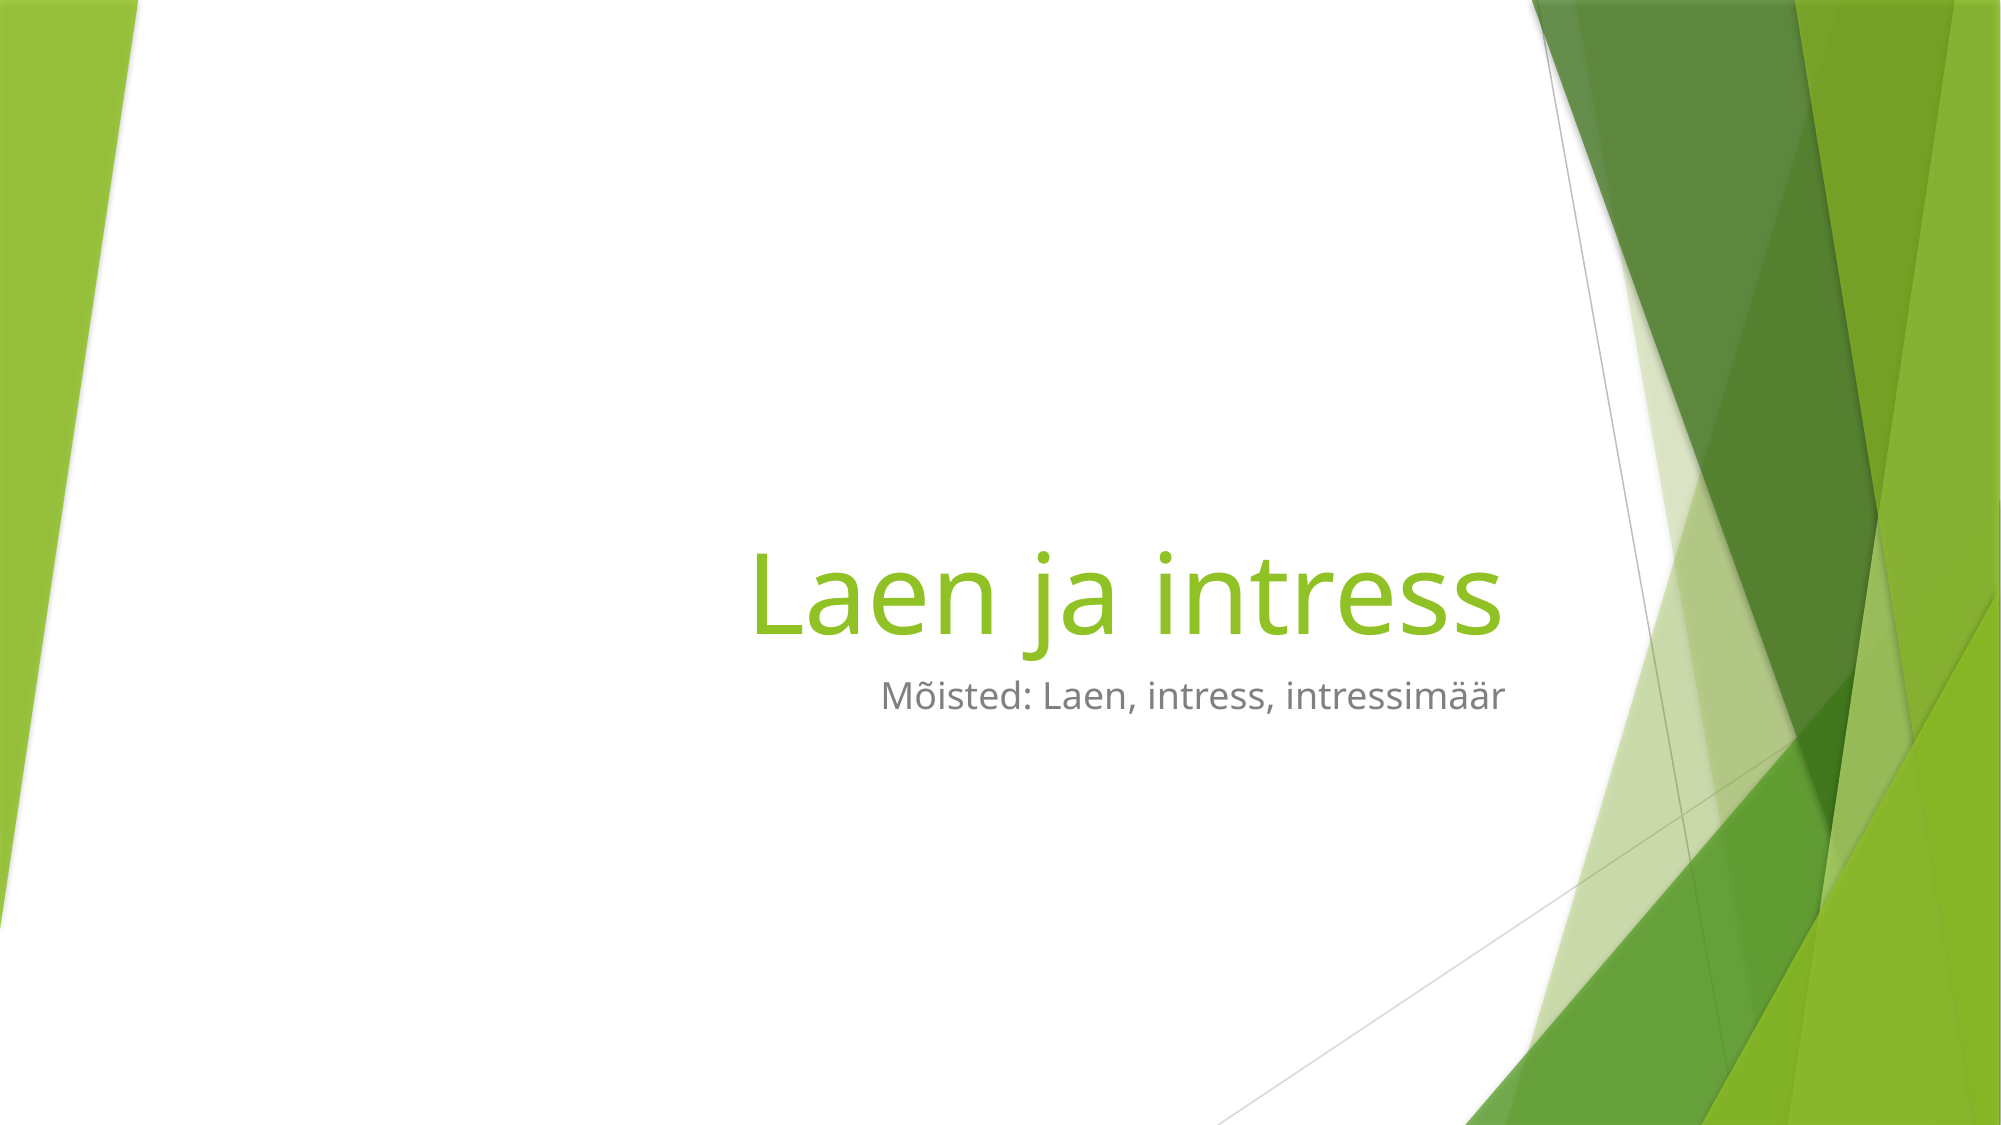

# Laen ja intress
Mõisted: Laen, intress, intressimäär